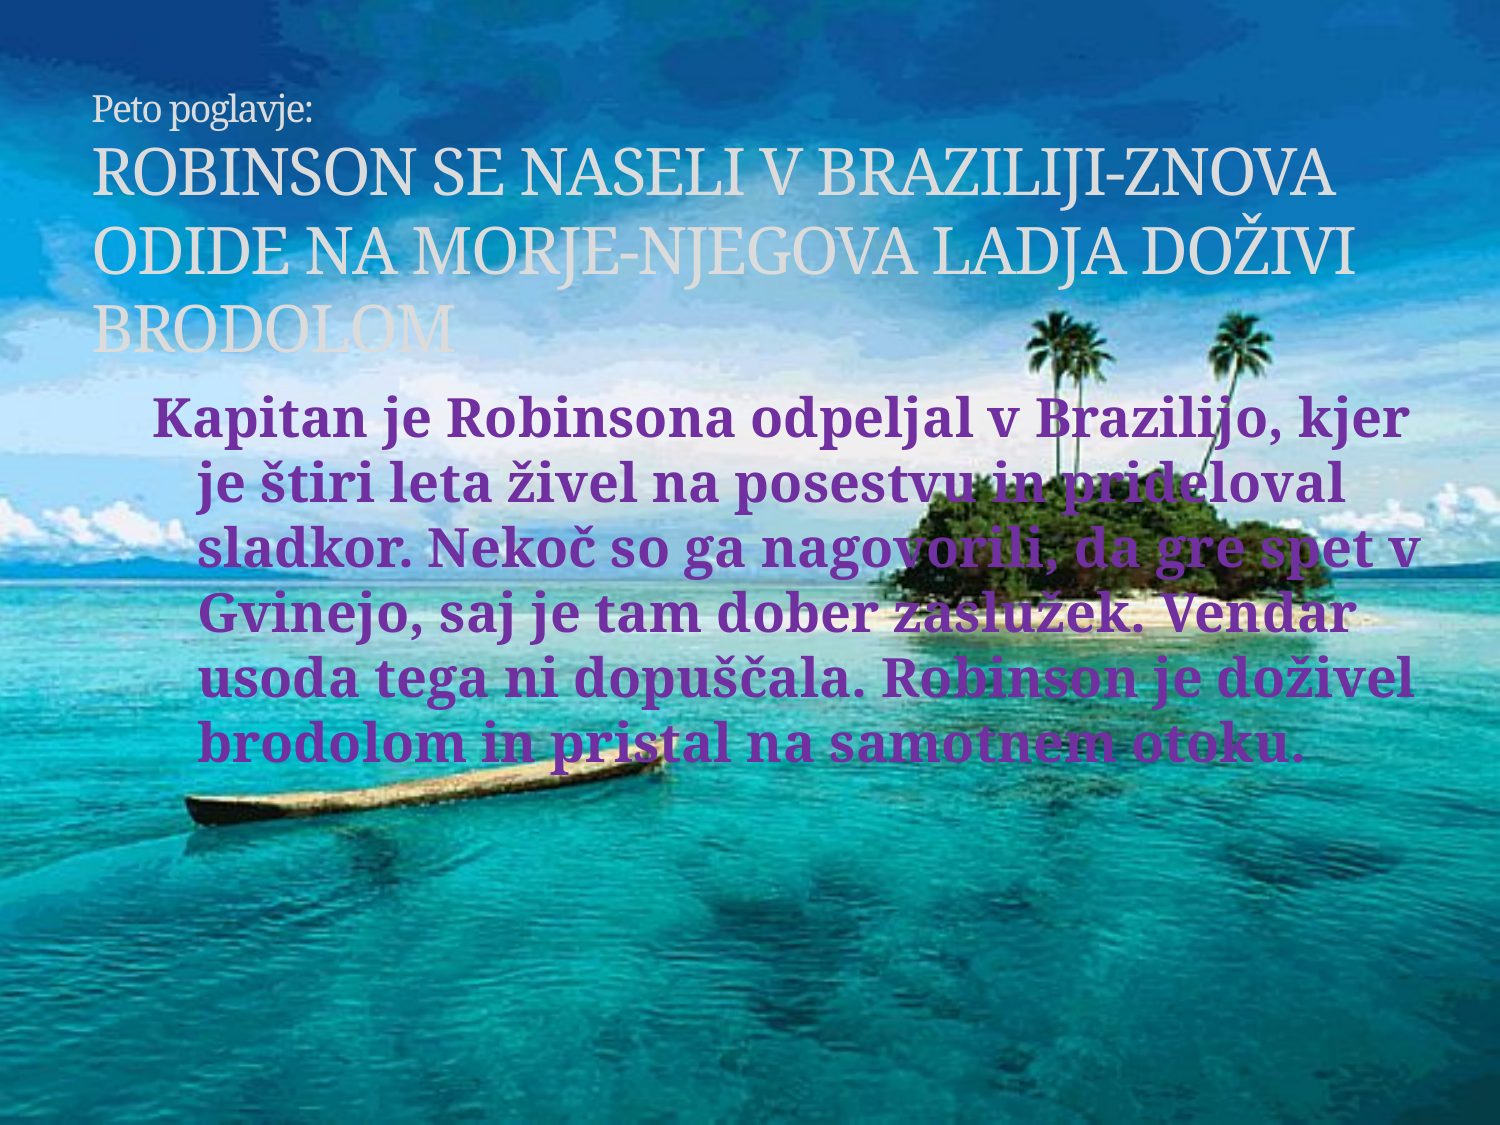

Peto poglavje:
ROBINSON SE NASELI V BRAZILIJI-ZNOVA ODIDE NA MORJE-NJEGOVA LADJA DOŽIVI BRODOLOM
# Kapitan je Robinsona odpeljal v Brazilijo, kjer je štiri leta živel na posestvu in prideloval sladkor. Nekoč so ga nagovorili, da gre spet v Gvinejo, saj je tam dober zaslužek. Vendar usoda tega ni dopuščala. Robinson je doživel brodolom in pristal na samotnem otoku.